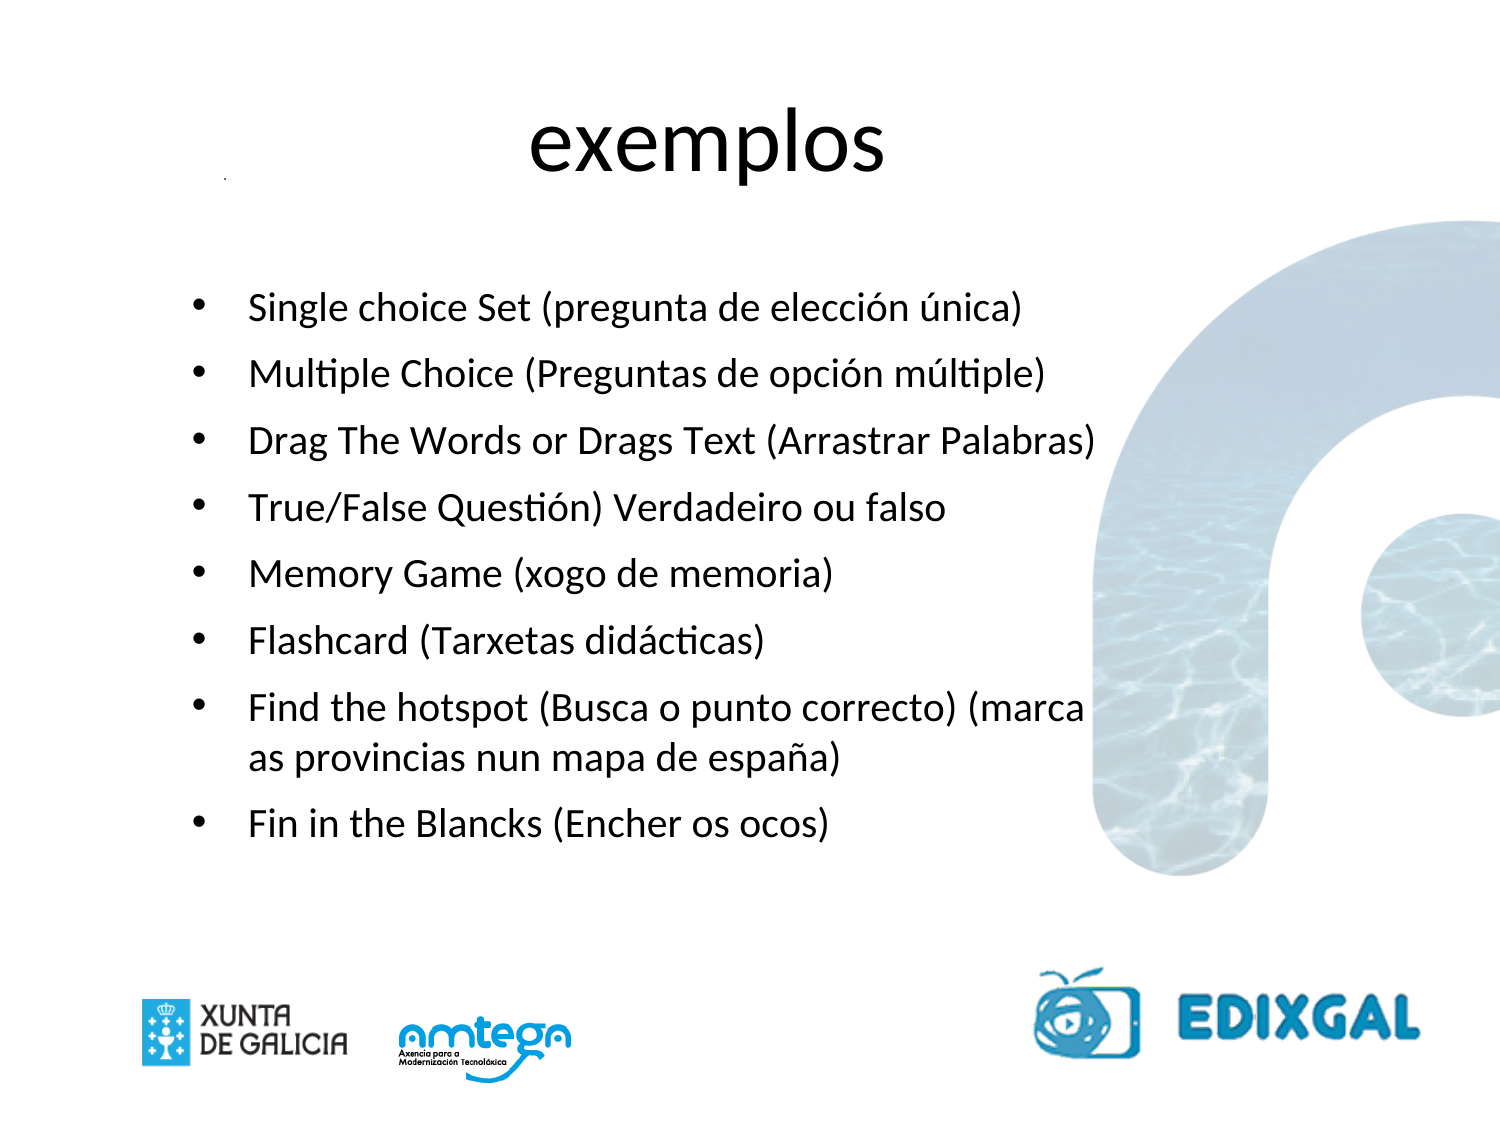

exemplos
# Single choice Set (pregunta de elección única)
Multiple Choice (Preguntas de opción múltiple)
Drag The Words or Drags Text (Arrastrar Palabras)
True/False Questión) Verdadeiro ou falso
Memory Game (xogo de memoria)
Flashcard (Tarxetas didácticas)
Find the hotspot (Busca o punto correcto) (marca as provincias nun mapa de españa)
Fin in the Blancks (Encher os ocos)